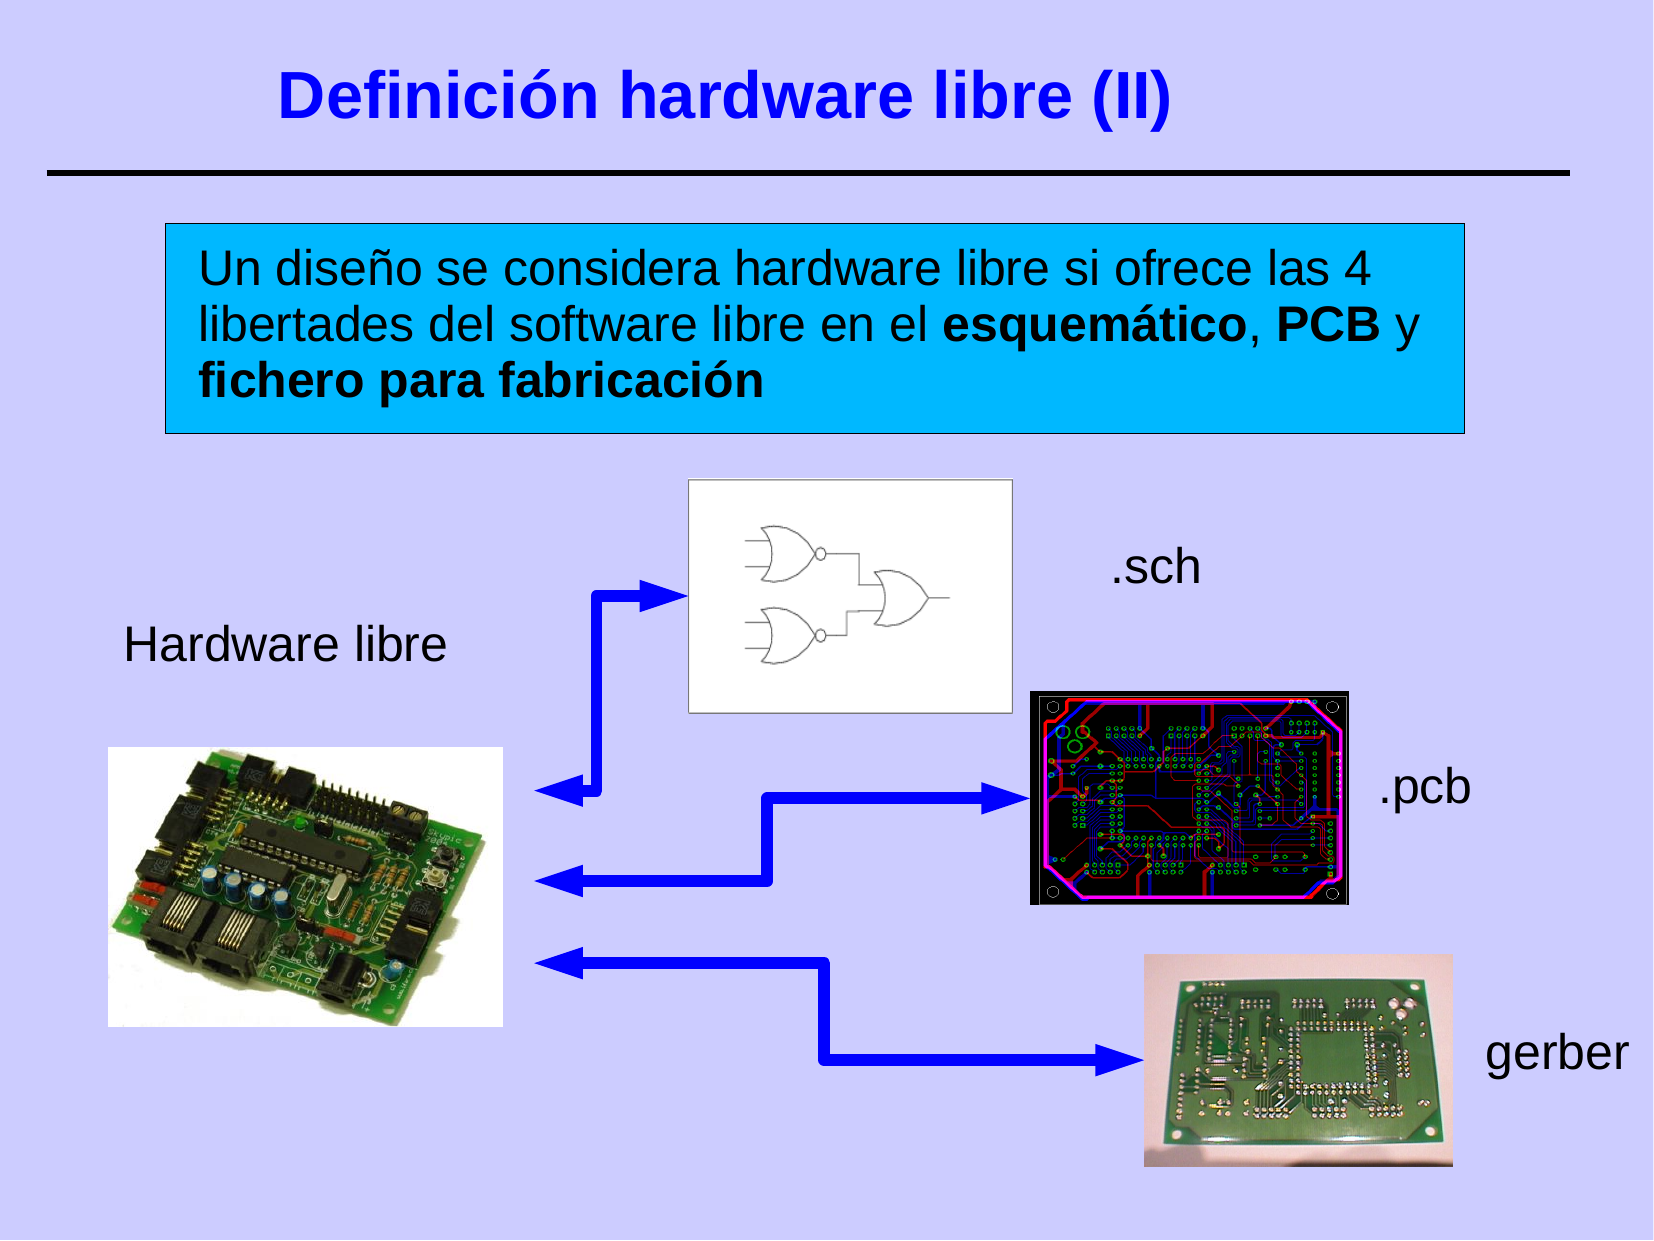

# Definición hardware libre (II)
Un diseño se considera hardware libre si ofrece las 4 libertades del software libre en el esquemático, PCB y fichero para fabricación
.sch
Hardware libre
.pcb
gerber